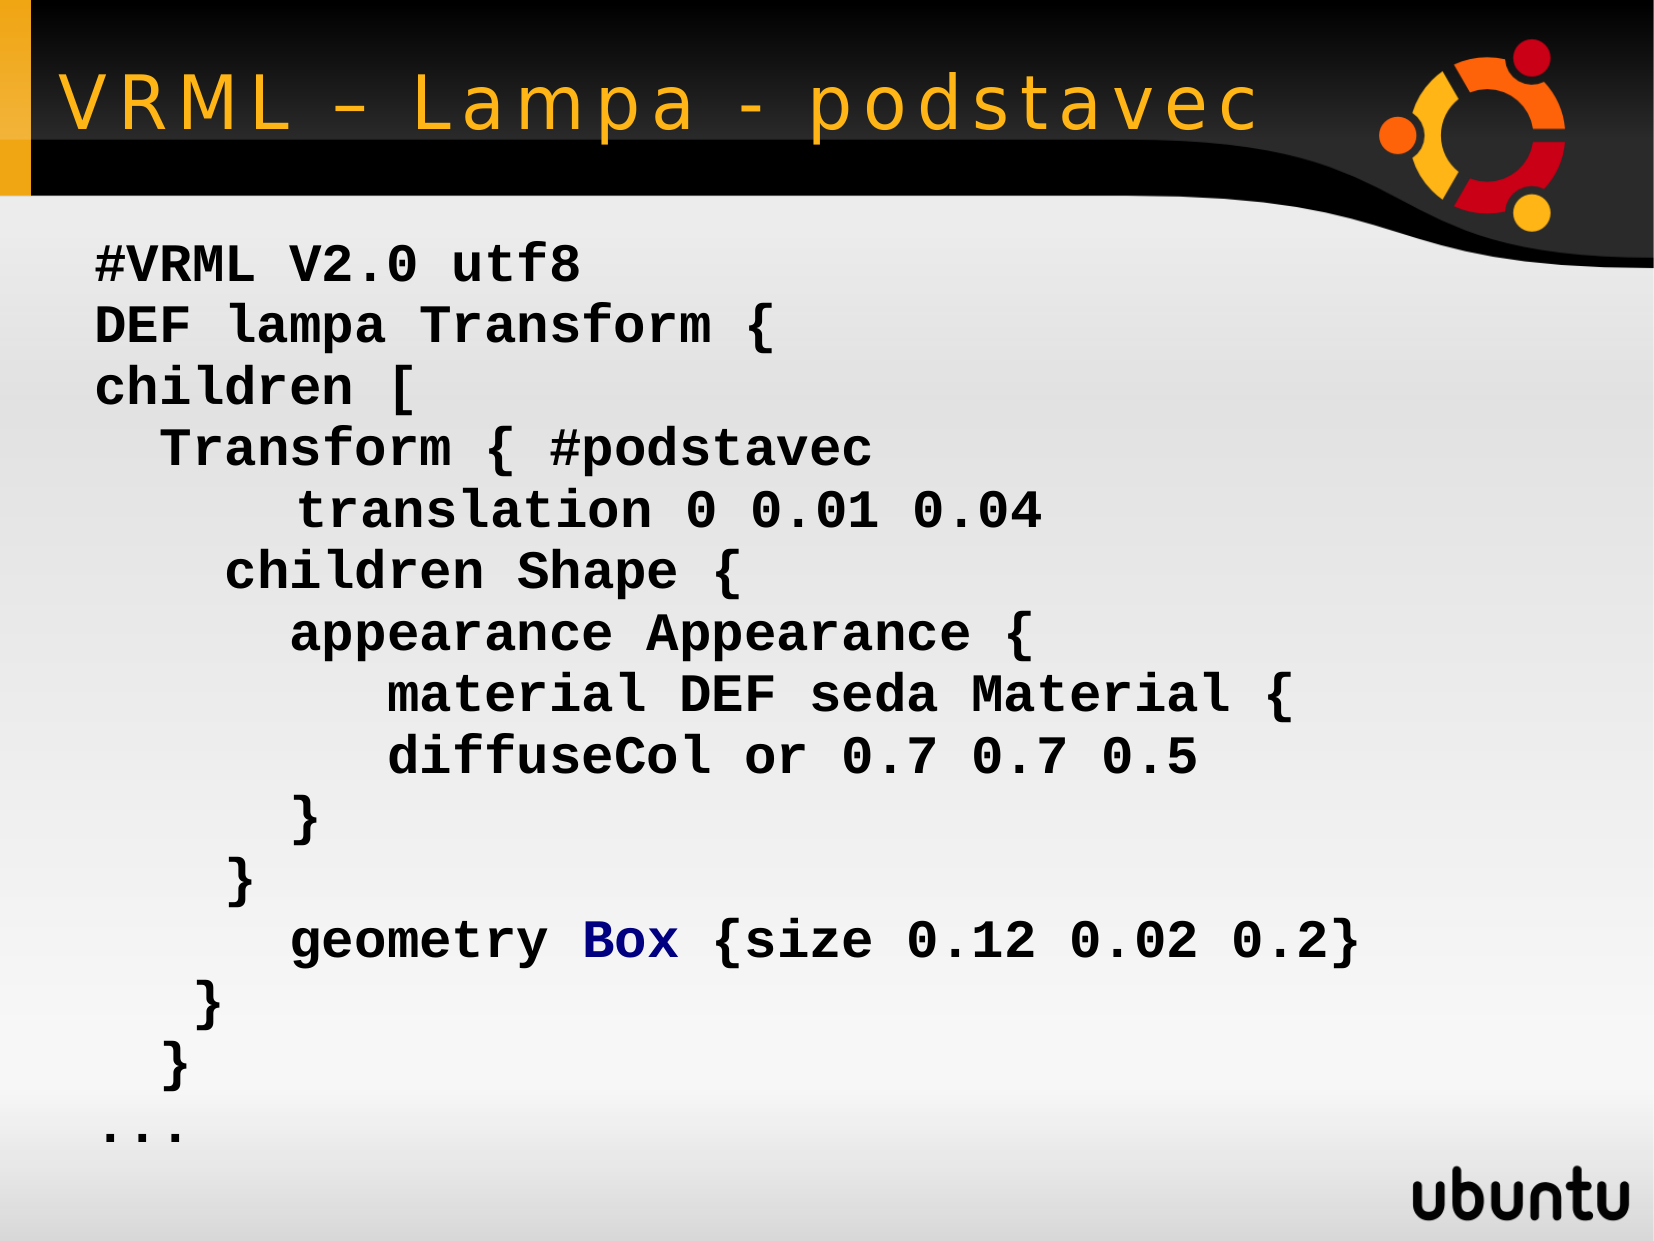

# VRML – Lampa - podstavec
#VRML V2.0 utf8
DEF lampa Transform {
children [
 Transform { #podstavec
 	translation 0 0.01 0.04
 children Shape {
 appearance Appearance {
 material DEF seda Material {
 diffuseCol or 0.7 0.7 0.5
 }
 }
 geometry Box {size 0.12 0.02 0.2}
 }
 }
...